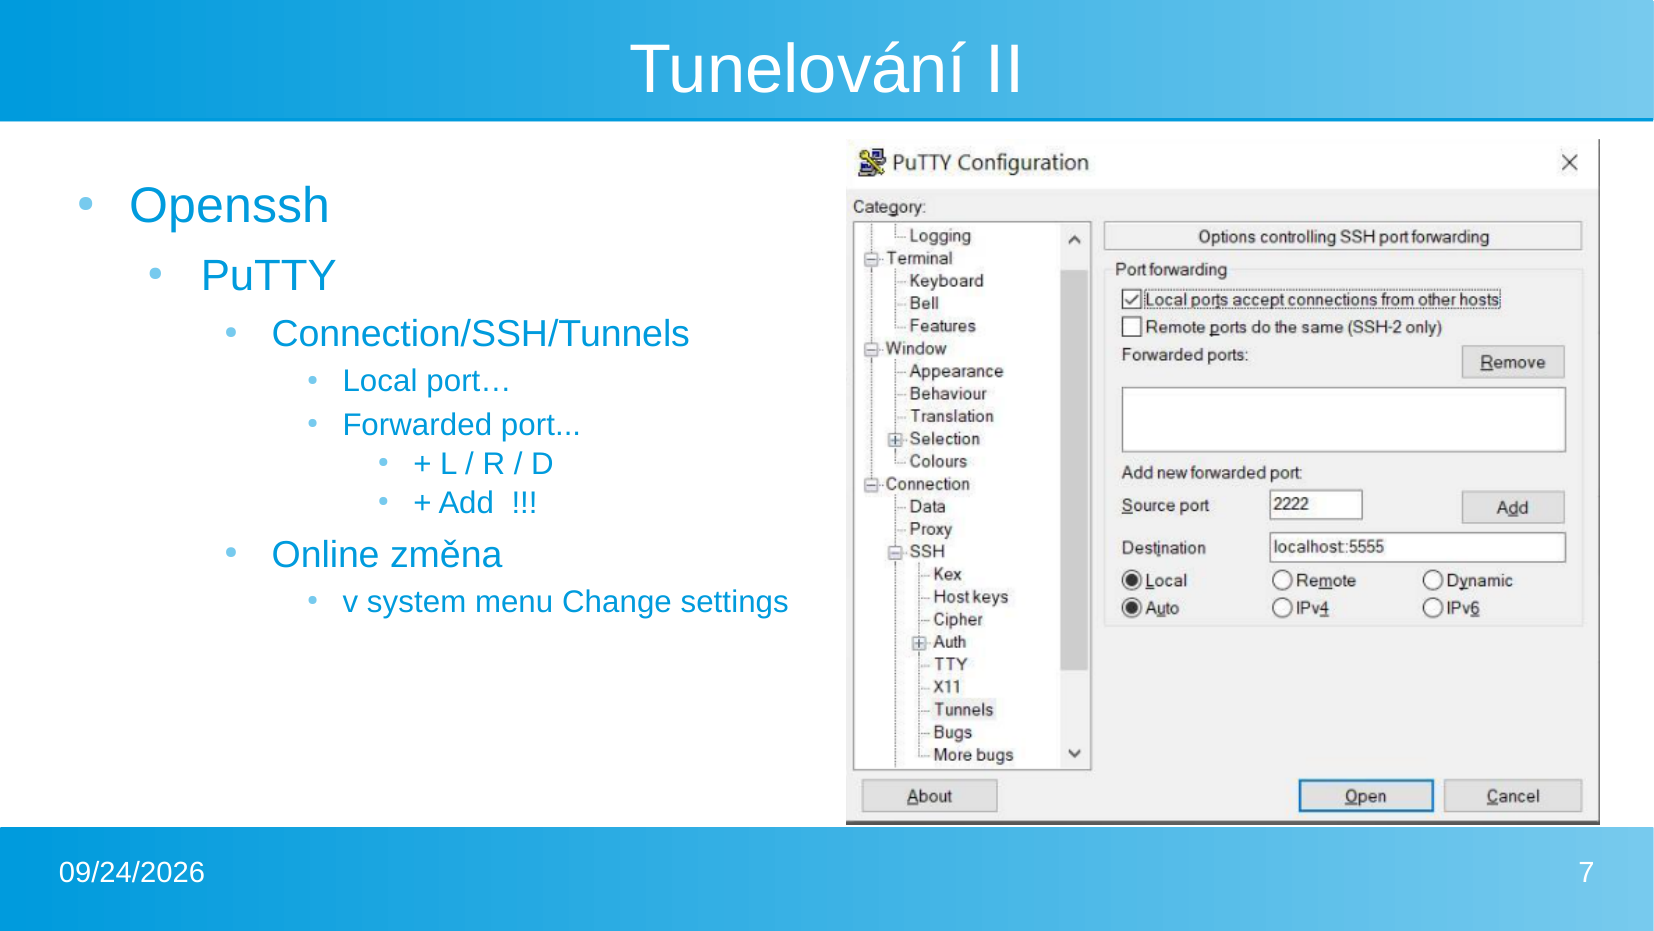

# Tunelování II
Openssh
PuTTY
Connection/SSH/Tunnels
Local port…
Forwarded port...
+ L / R / D
+ Add !!!
Online změna
v system menu Change settings
7